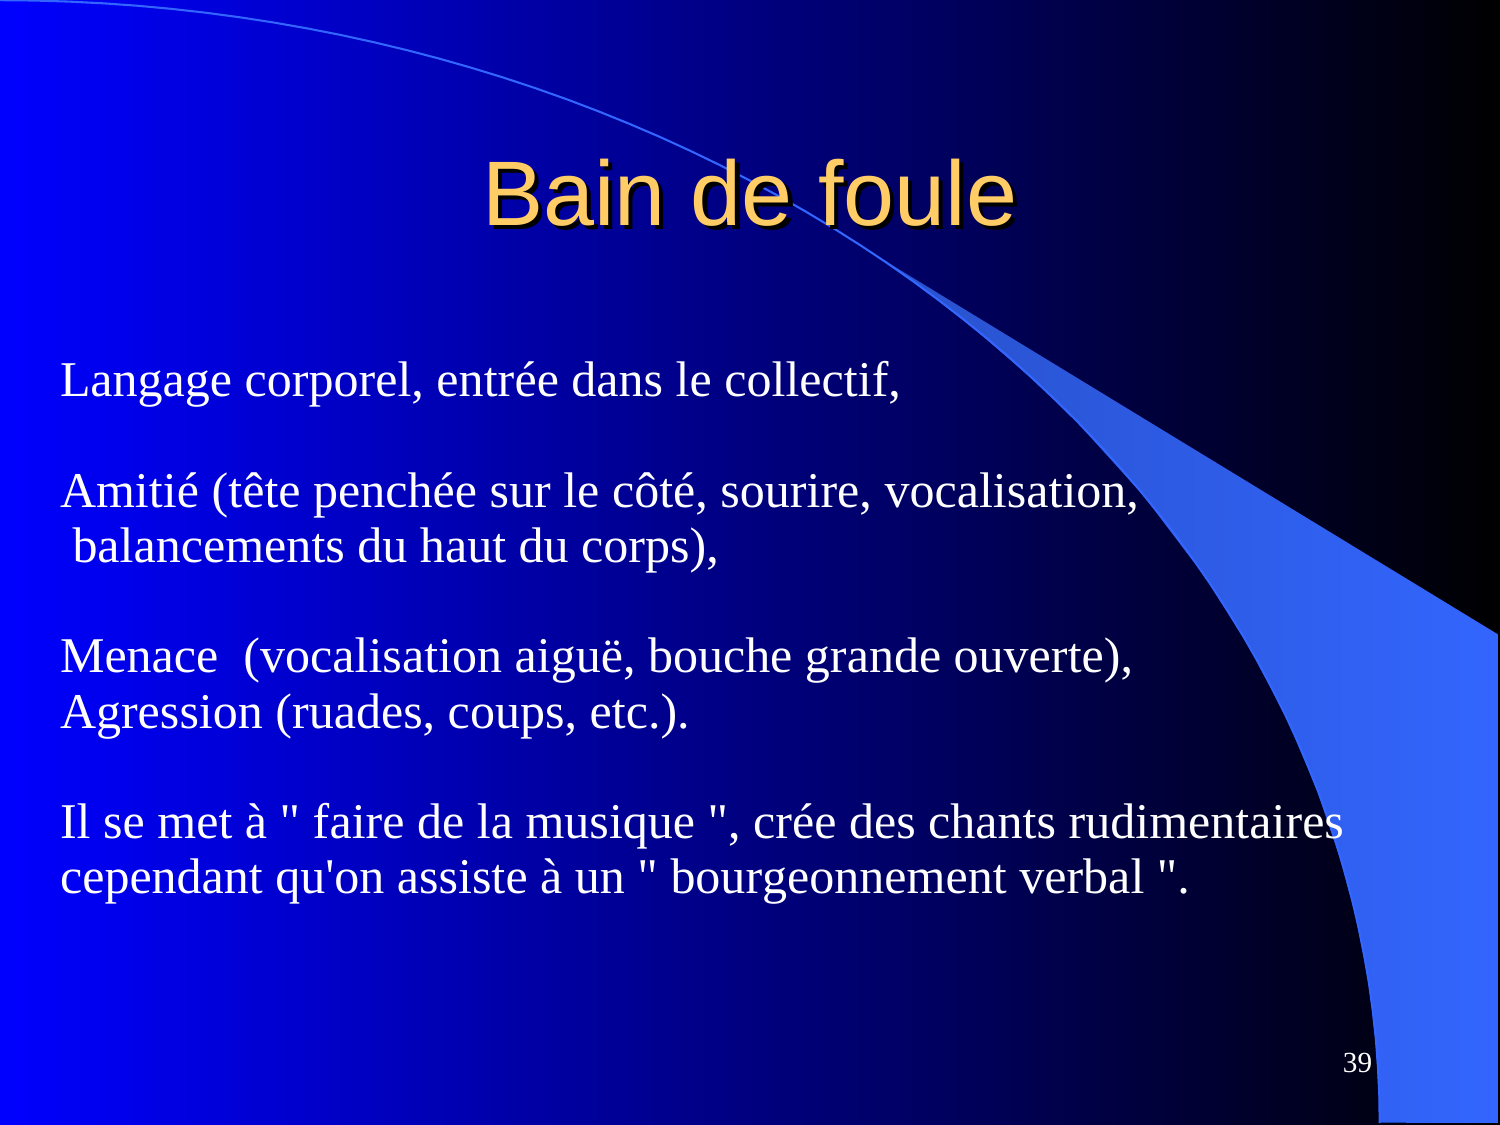

# Bain de foule
Langage corporel, entrée dans le collectif,
Amitié (tête penchée sur le côté, sourire, vocalisation,
 balancements du haut du corps),
Menace (vocalisation aiguë, bouche grande ouverte),
Agression (ruades, coups, etc.).
Il se met à " faire de la musique ", crée des chants rudimentaires
cependant qu'on assiste à un " bourgeonnement verbal ".
39